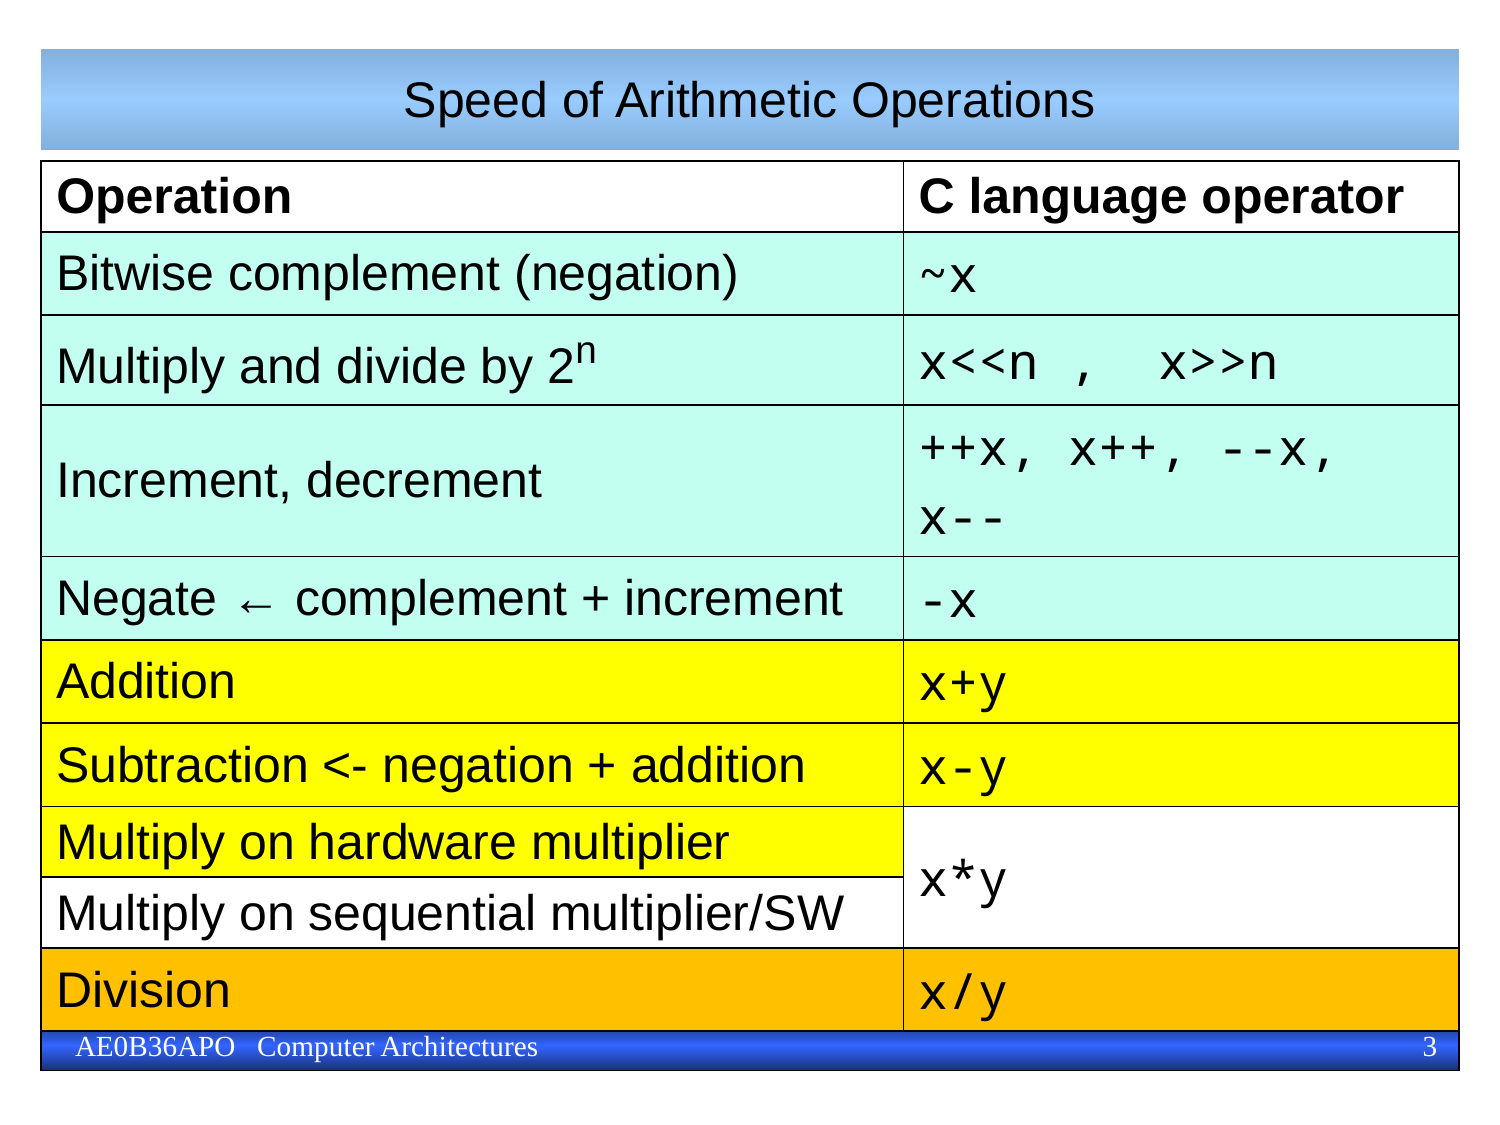

# Speed of Arithmetic Operations
| Operation | C language operator |
| --- | --- |
| Bitwise complement (negation) | ~x |
| Multiply and divide by 2n | x<<n , x>>n |
| Increment, decrement | ++x, x++, --x, x-- |
| Negate ← complement + increment | -x |
| Addition | x+y |
| Subtraction <- negation + addition | x-y |
| Multiply on hardware multiplier | x\*y |
| Multiply on sequential multiplier/SW | |
| Division | x/y |
AE0B36APO Computer Architectures
3